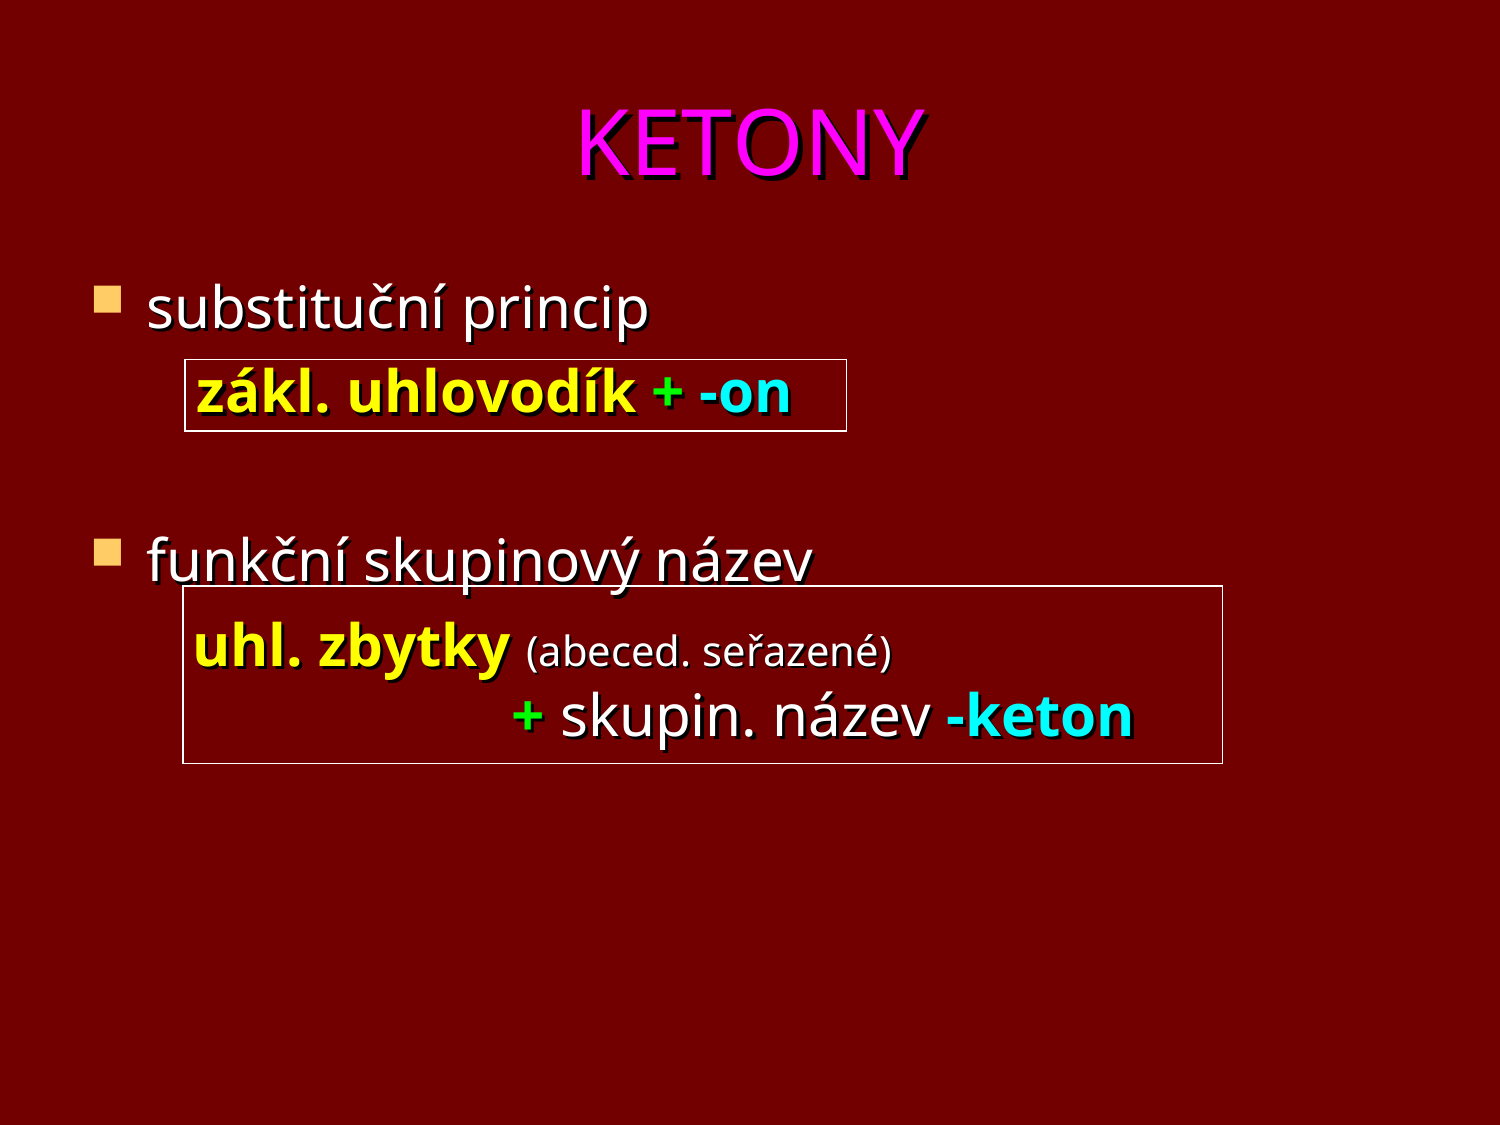

# KETONY
substituční princip
 zákl. uhlovodík + -on
funkční skupinový název
 	 uhl. zbytky (abeced. seřazené)
 + skupin. název -keton